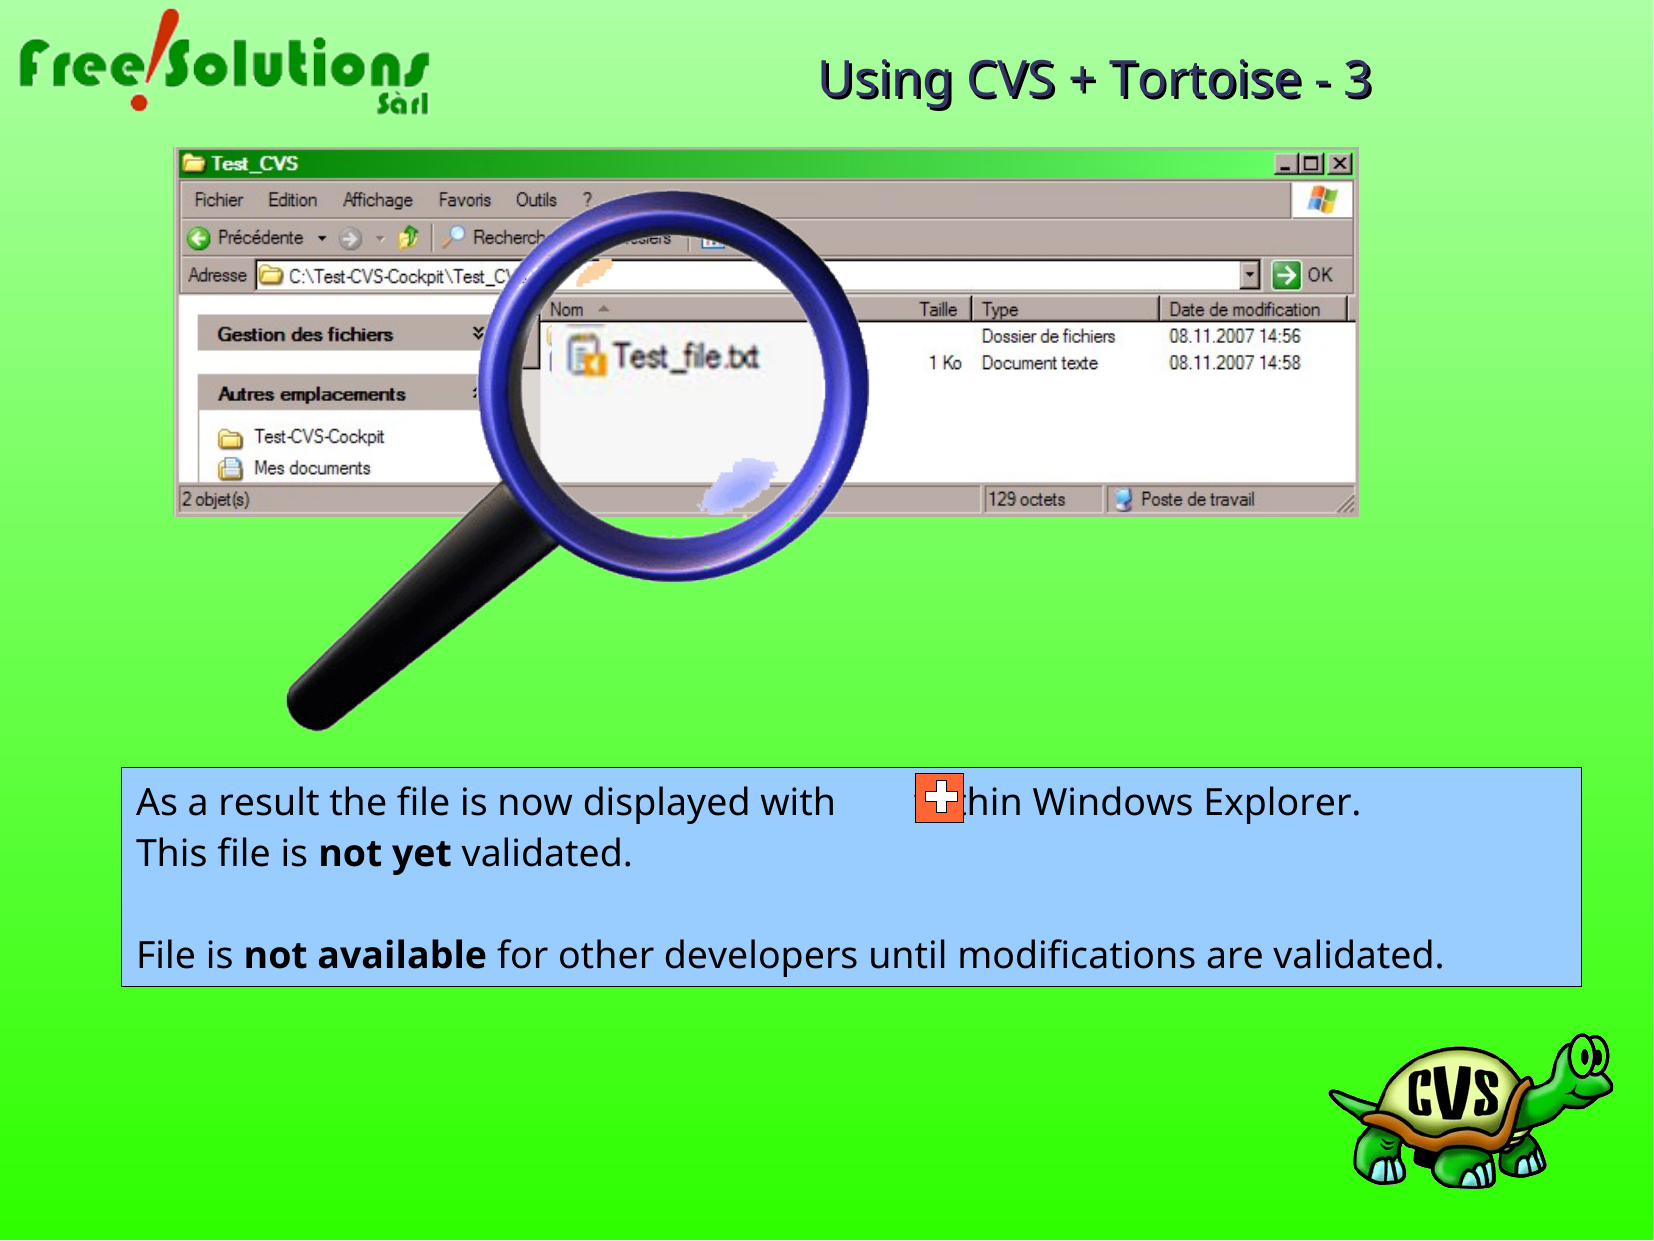

Using CVS + Tortoise - 3
As a result the file is now displayed with within Windows Explorer.
This file is not yet validated.
File is not available for other developers until modifications are validated.